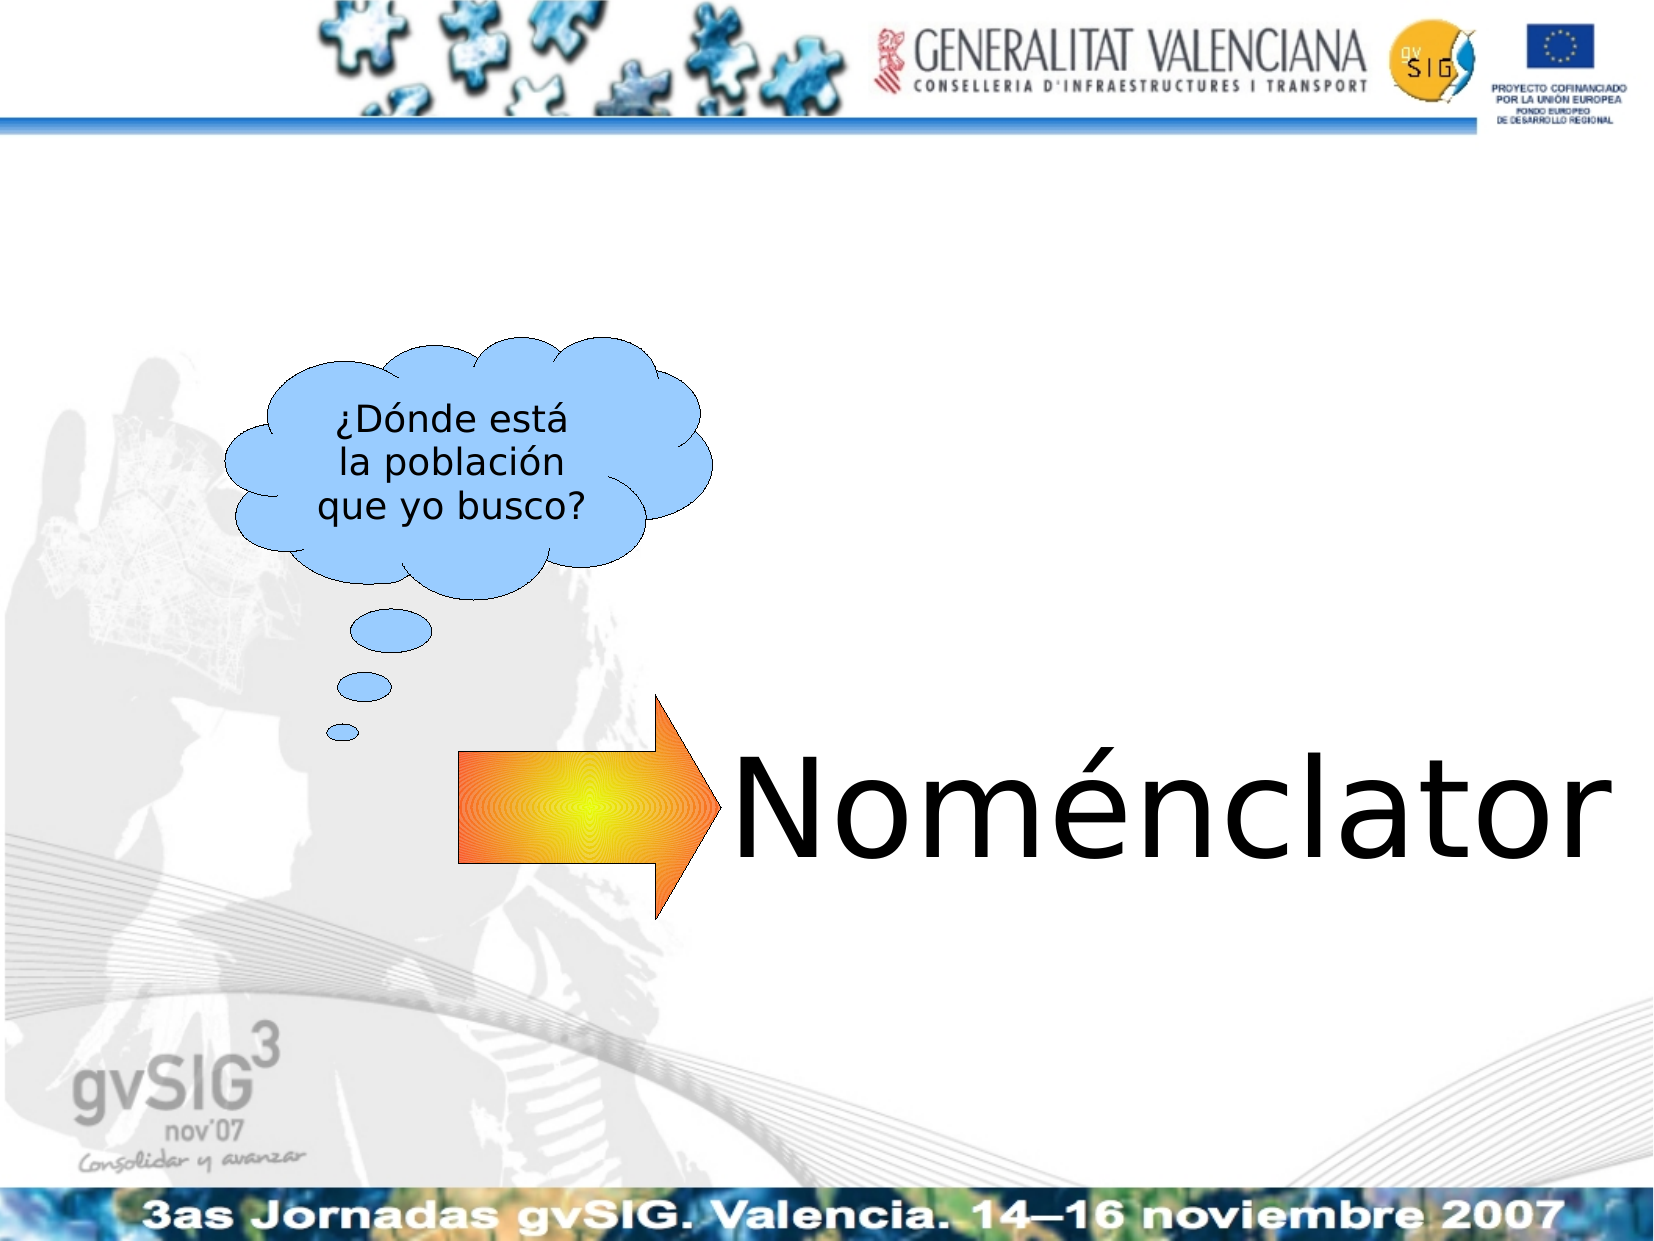

¿Dónde está
la población que yo busco?
Noménclator